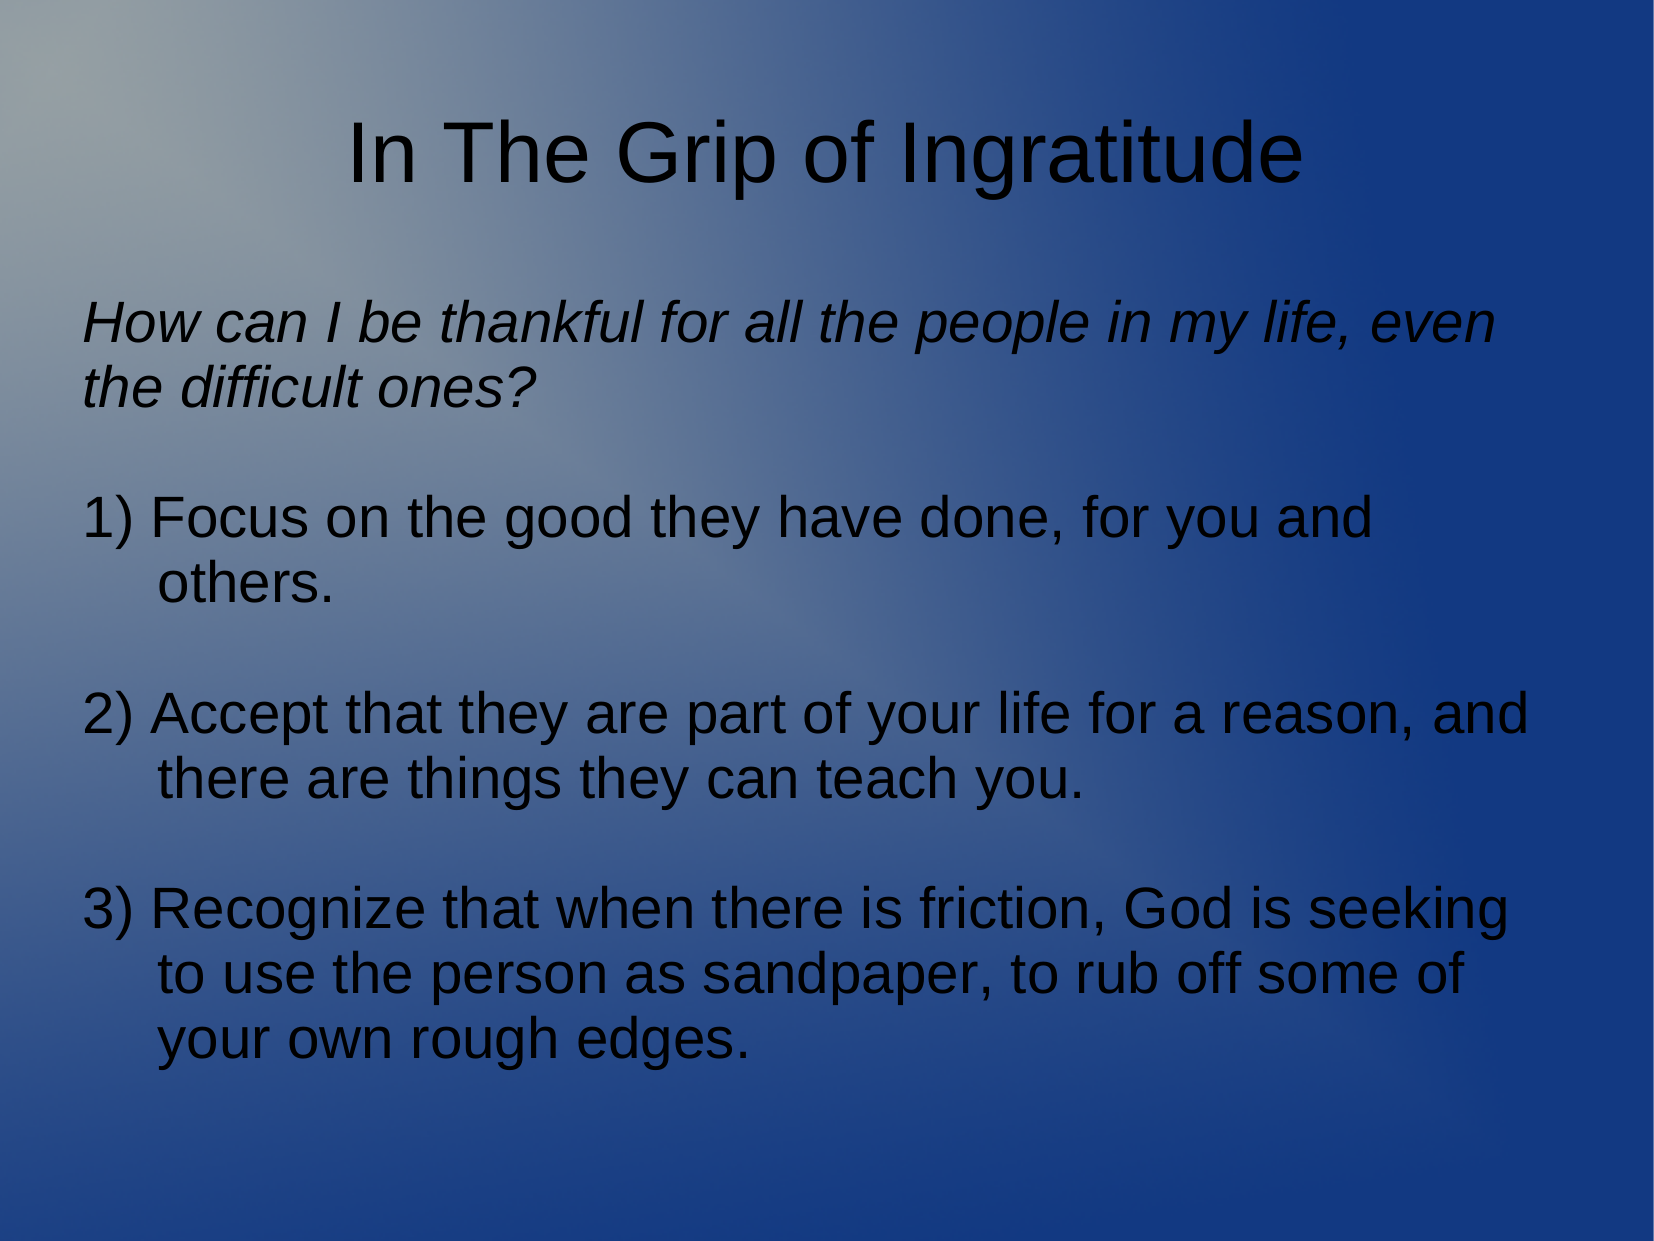

# In The Grip of Ingratitude
How can I be thankful for all the people in my life, even the difficult ones?
1) Focus on the good they have done, for you and 			others.
2) Accept that they are part of your life for a reason, and 	there are things they can teach you.
3) Recognize that when there is friction, God is seeking 	to use the person as sandpaper, to rub off some of 		your own rough edges.